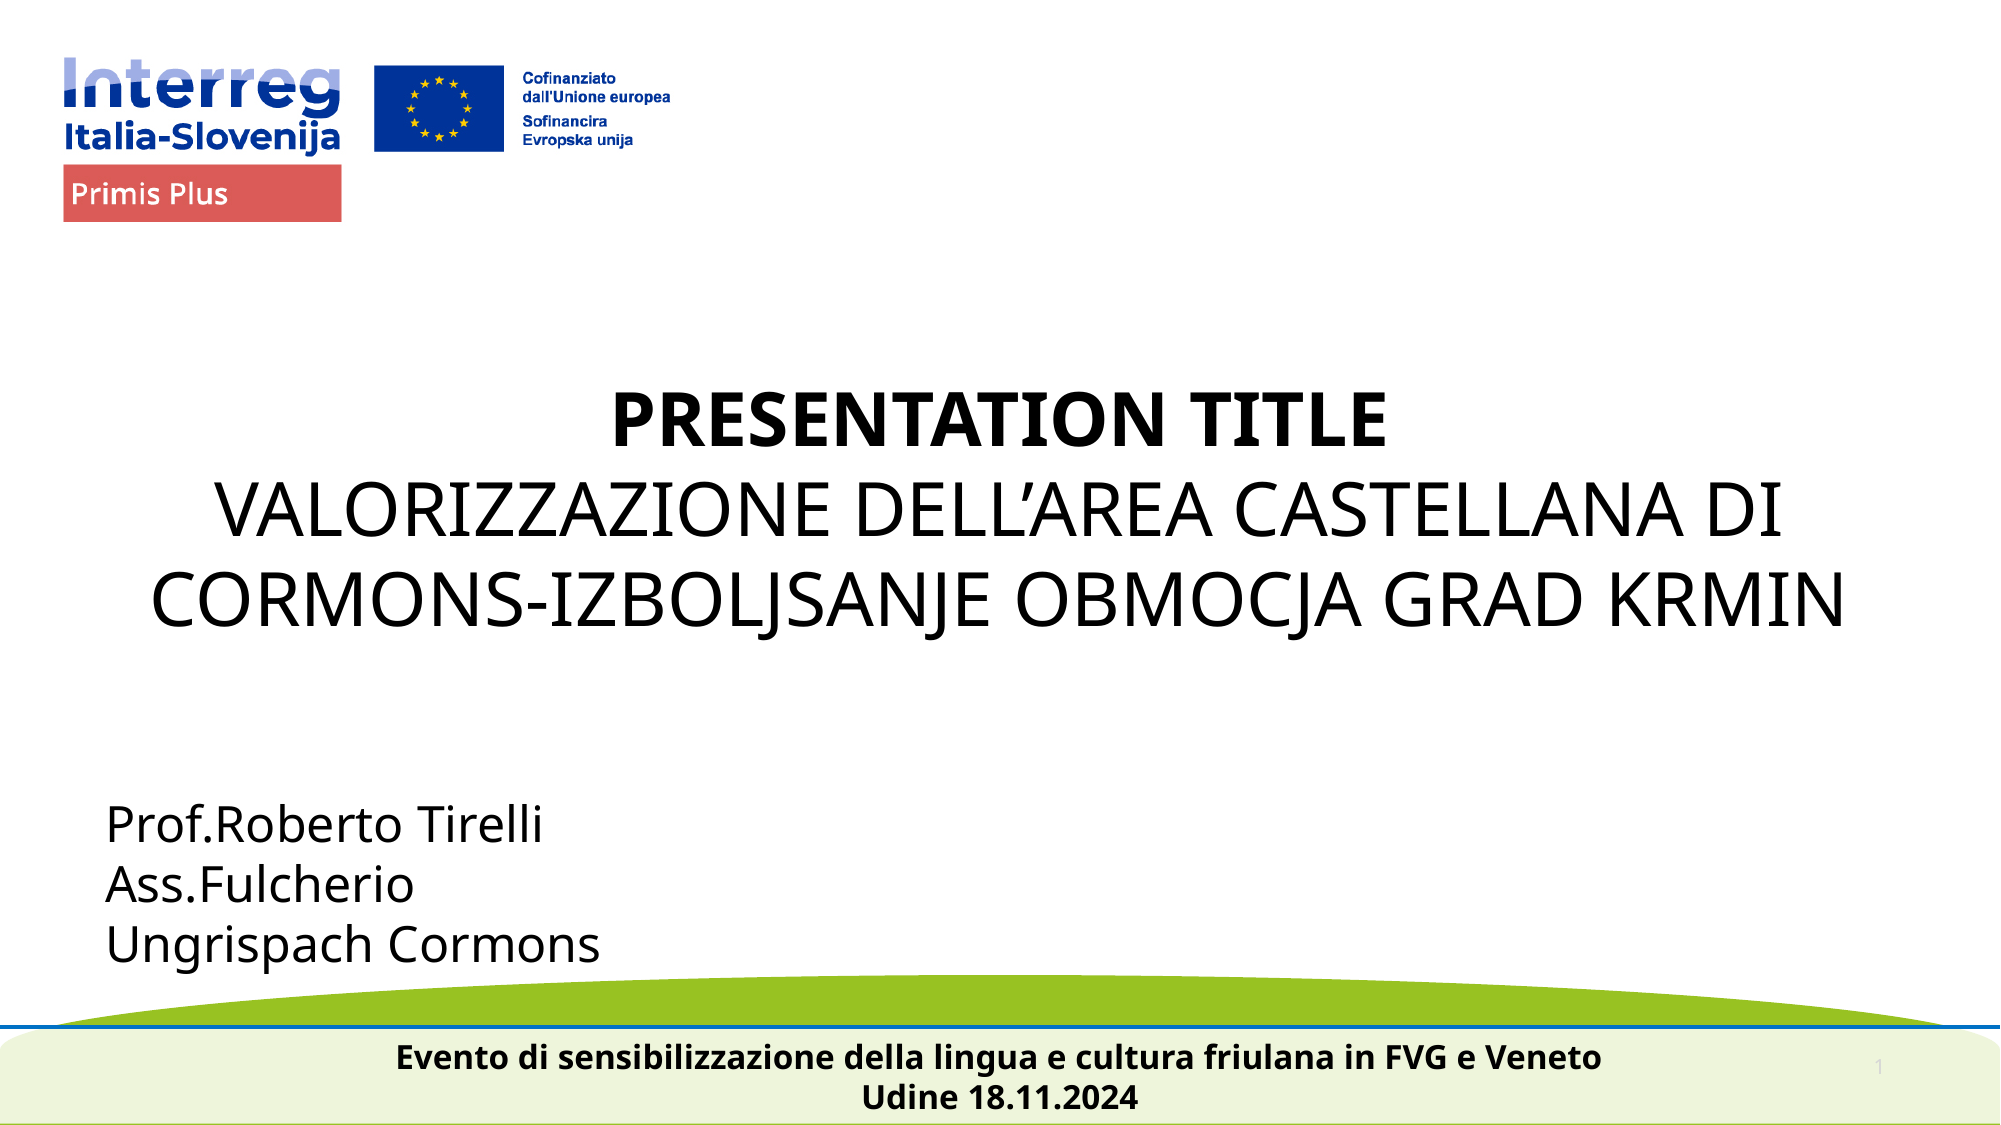

PRESENTATION TITLE
VALORIZZAZIONE DELL’AREA CASTELLANA DI CORMONS-IZBOLJSANJE OBMOCJA GRAD KRMIN
Prof.Roberto Tirelli Ass.Fulcherio Ungrispach Cormons
Evento di sensibilizzazione della lingua e cultura friulana in FVG e Veneto
Udine 18.11.2024